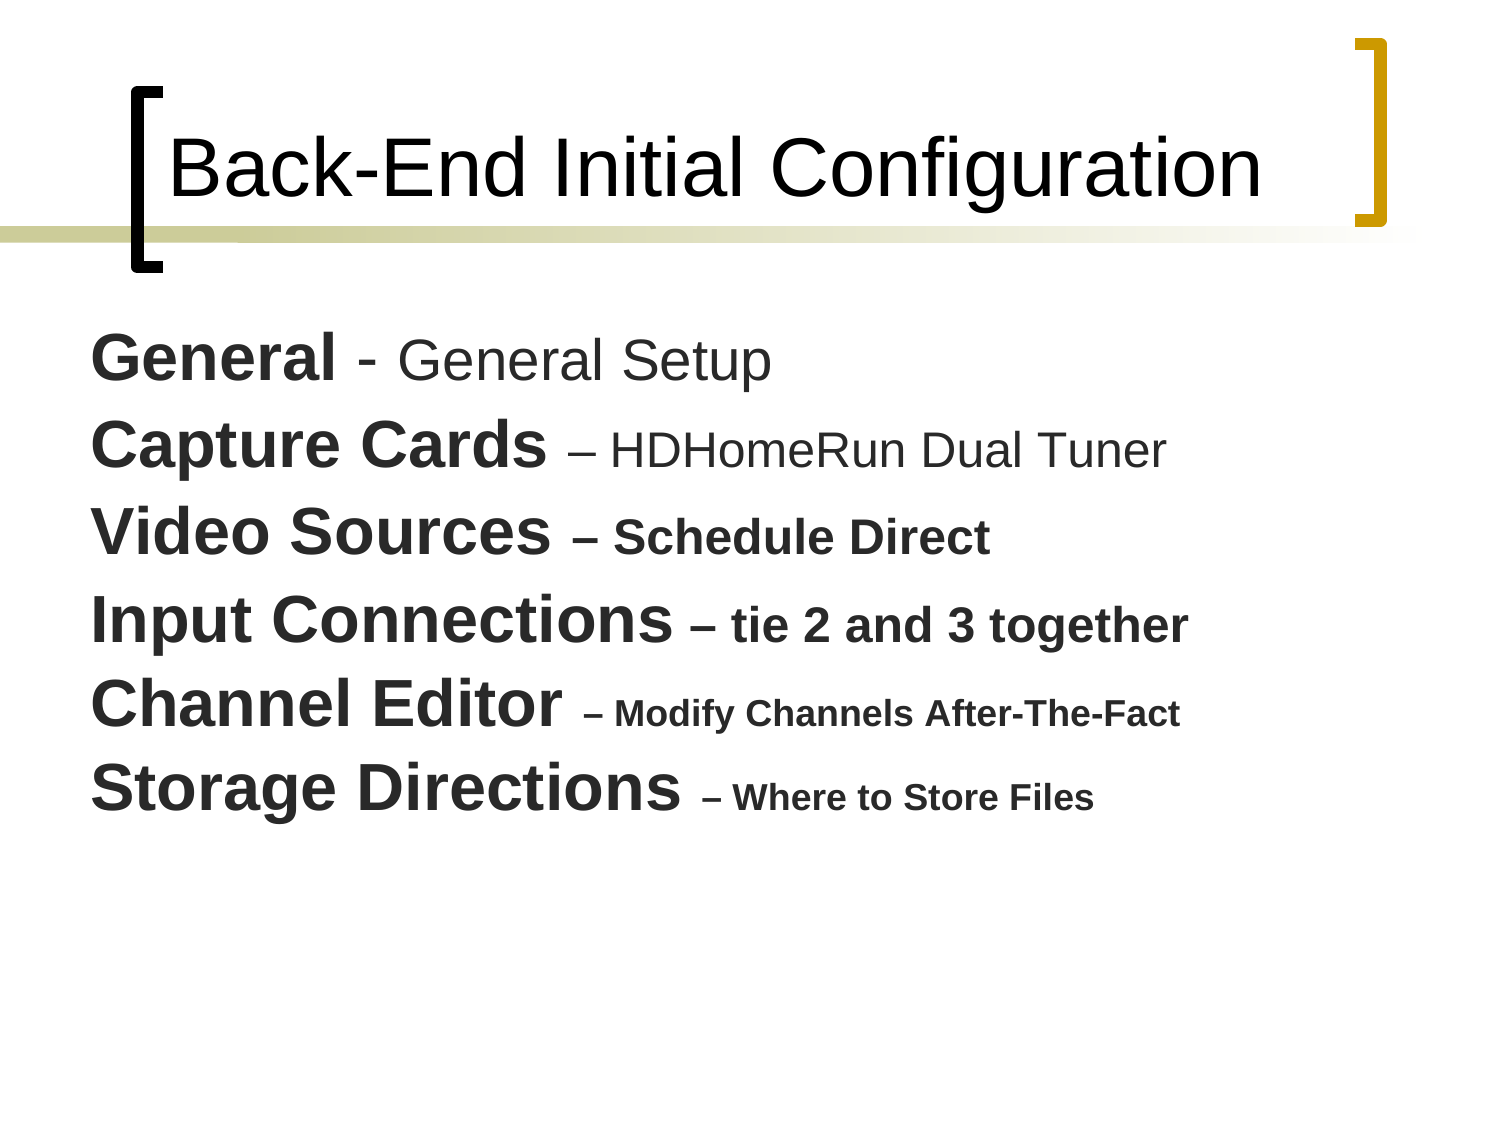

# Back-End Initial Configuration
General - General Setup
Capture Cards – HDHomeRun Dual Tuner
Video Sources – Schedule Direct
Input Connections – tie 2 and 3 together
Channel Editor – Modify Channels After-The-Fact
Storage Directions – Where to Store Files